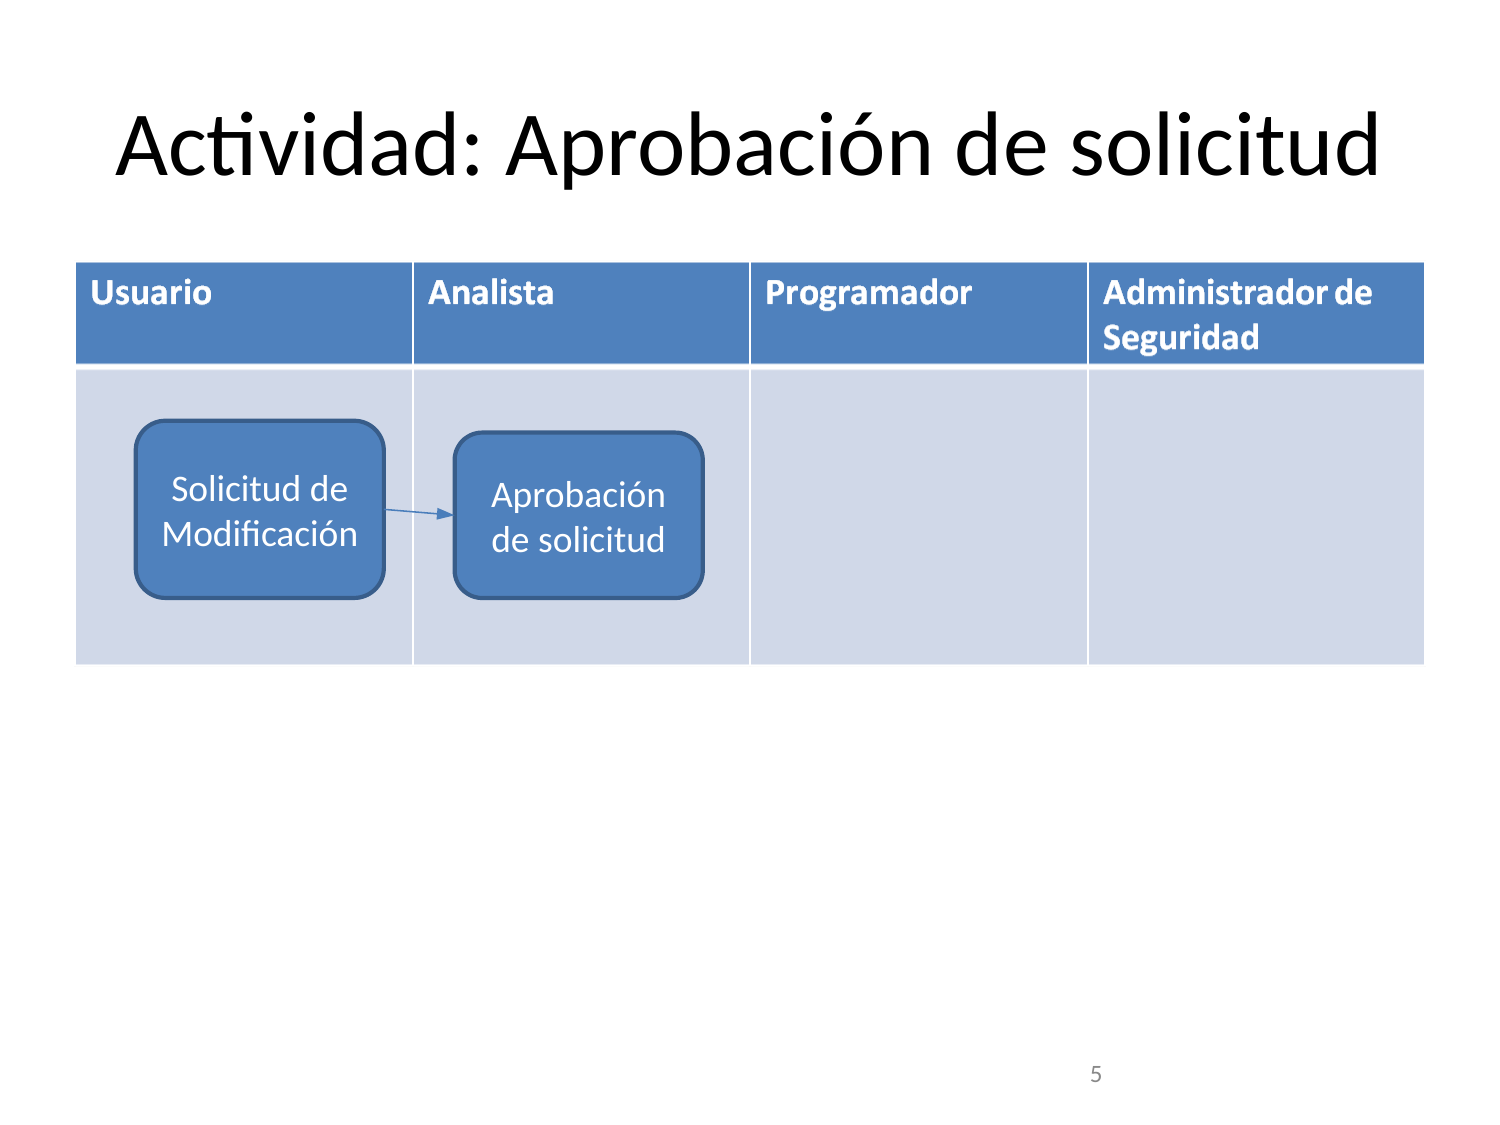

# Actividad: Aprobación de solicitud
Solicitud de Modificación
Aprobación de solicitud
3